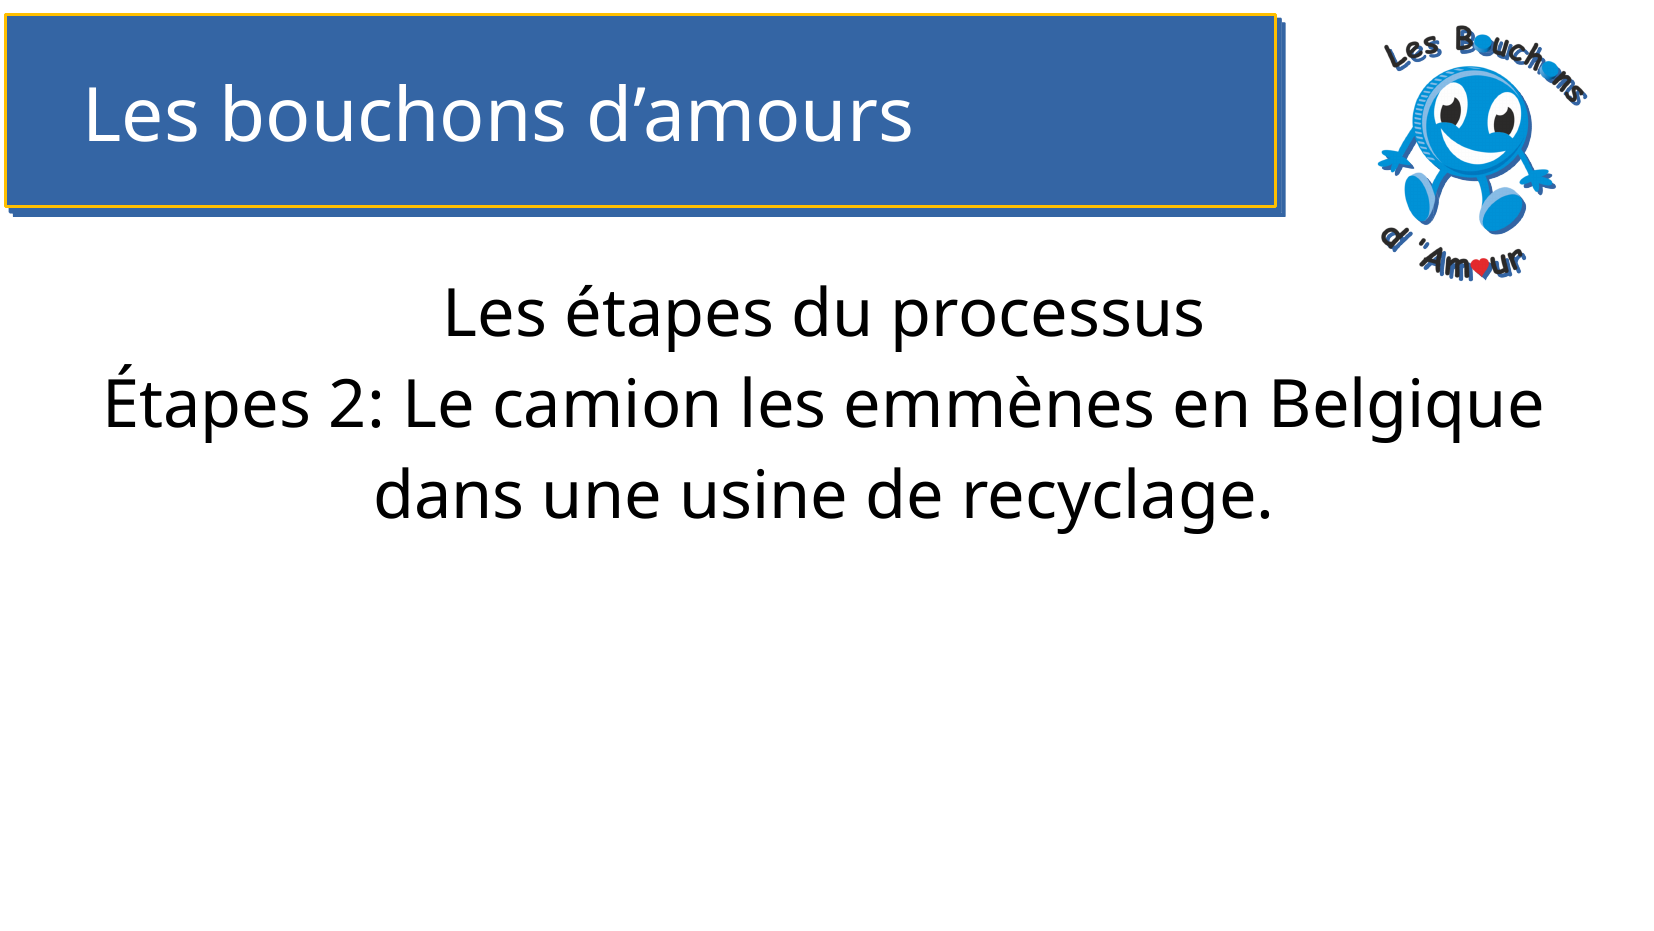

# Les bouchons d’amours
Les étapes du processus
Étapes 2: Le camion les emmènes en Belgique dans une usine de recyclage.